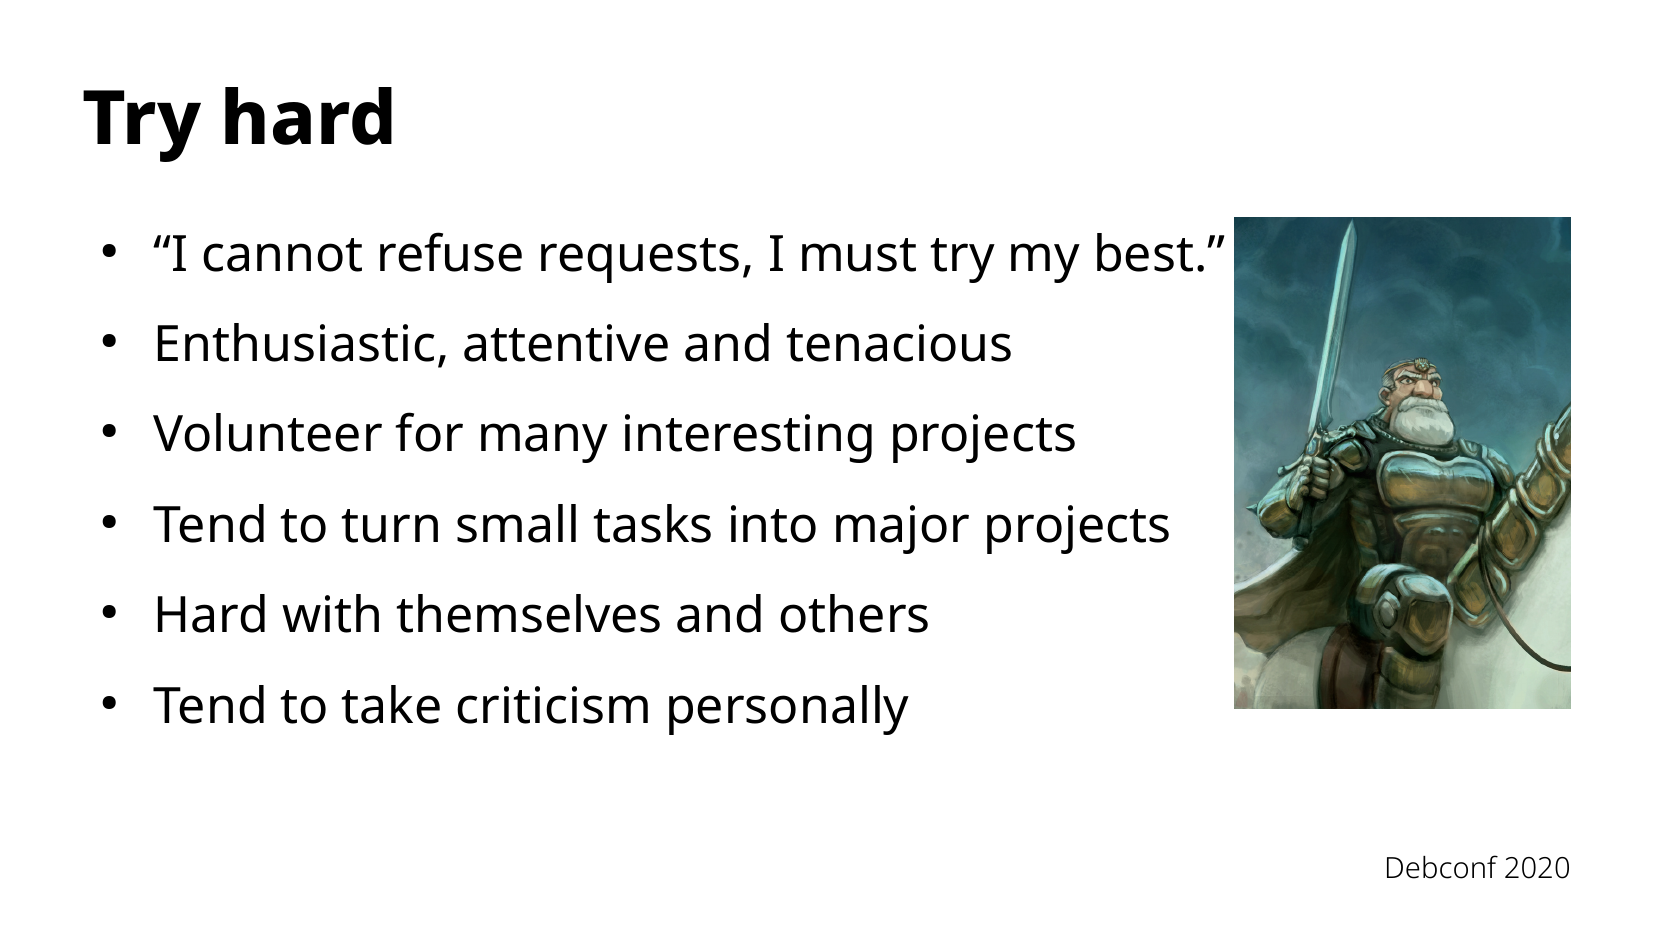

# Try hard
“I cannot refuse requests, I must try my best.”
Enthusiastic, attentive and tenacious
Volunteer for many interesting projects
Tend to turn small tasks into major projects
Hard with themselves and others
Tend to take criticism personally
Debconf 2020